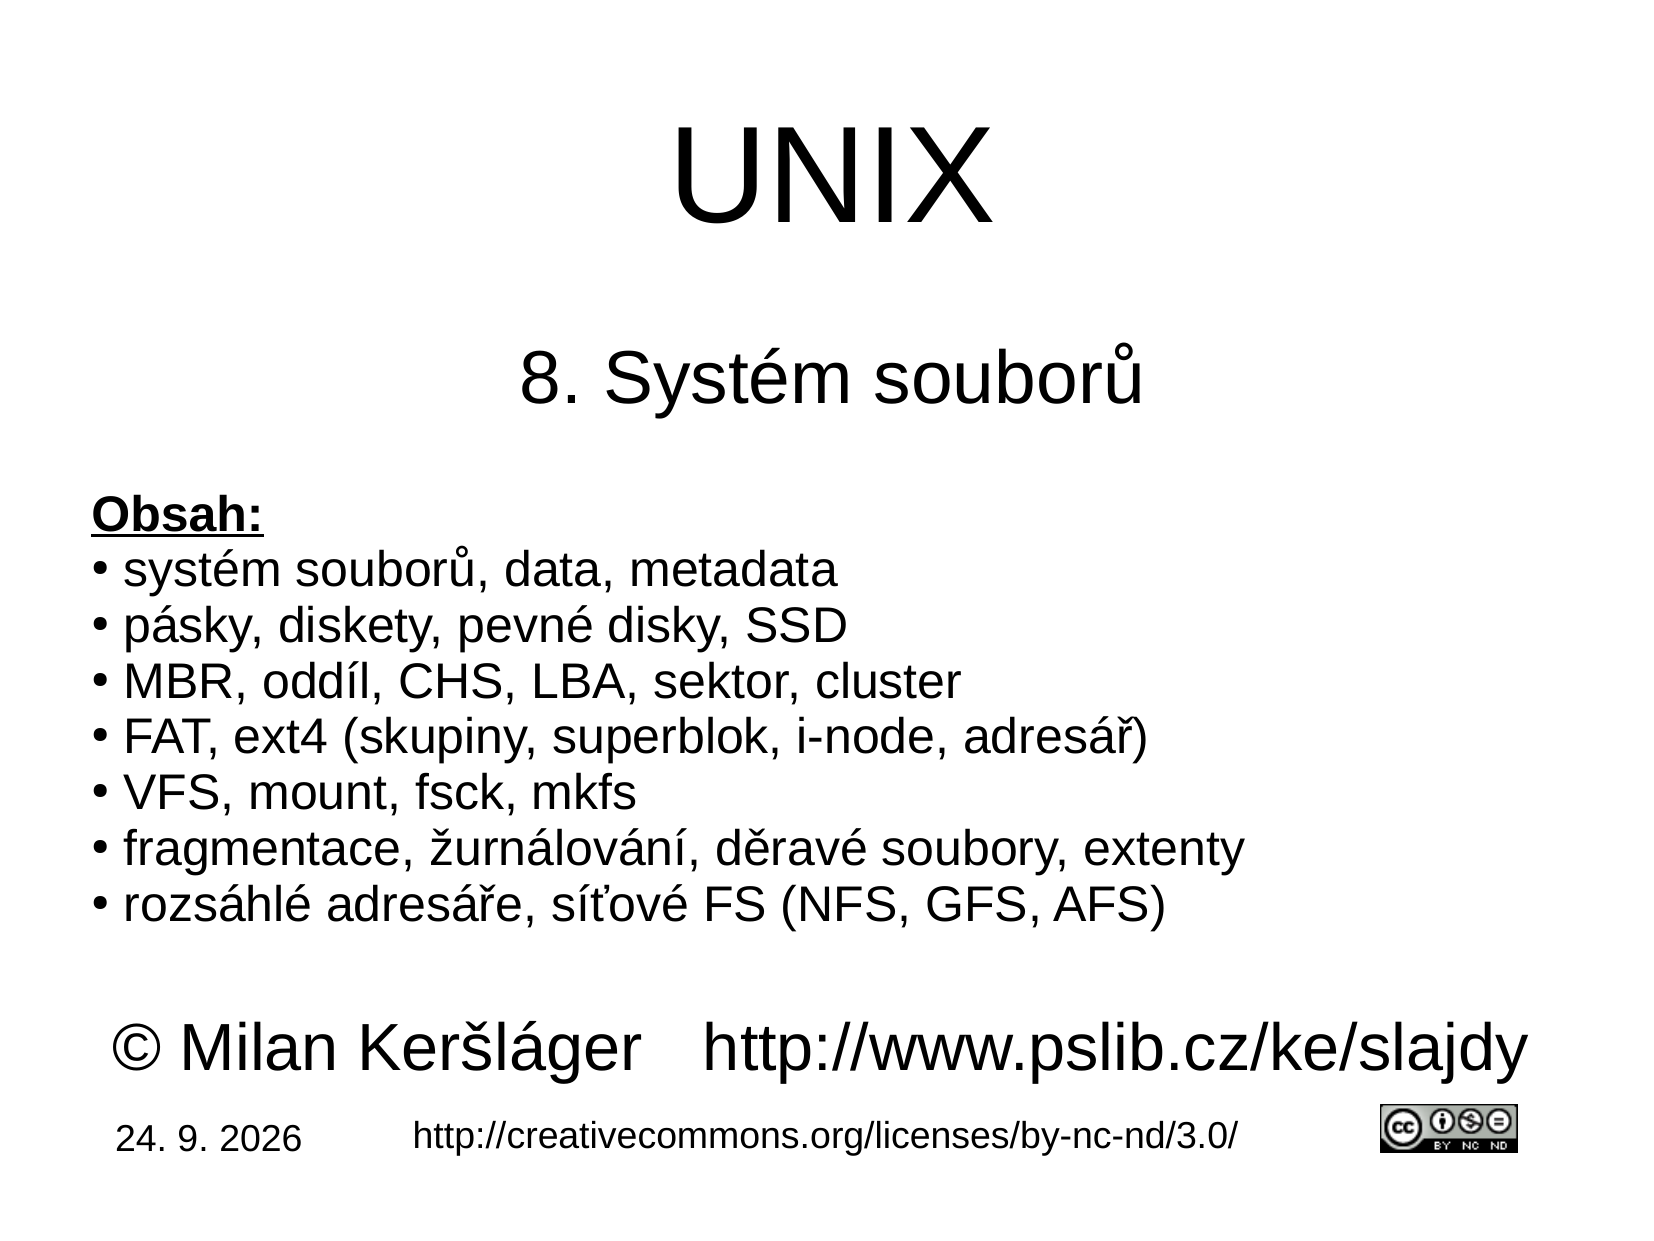

# UNIX 8. Systém souborů
Obsah:
 systém souborů, data, metadata
 pásky, diskety, pevné disky, SSD
 MBR, oddíl, CHS, LBA, sektor, cluster
 FAT, ext4 (skupiny, superblok, i-node, adresář)
 VFS, mount, fsck, mkfs
 fragmentace, žurnálování, děravé soubory, extenty
 rozsáhlé adresáře, síťové FS (NFS, GFS, AFS)
© Milan Keršláger	http://www.pslib.cz/ke/slajdy
http://creativecommons.org/licenses/by-nc-nd/3.0/